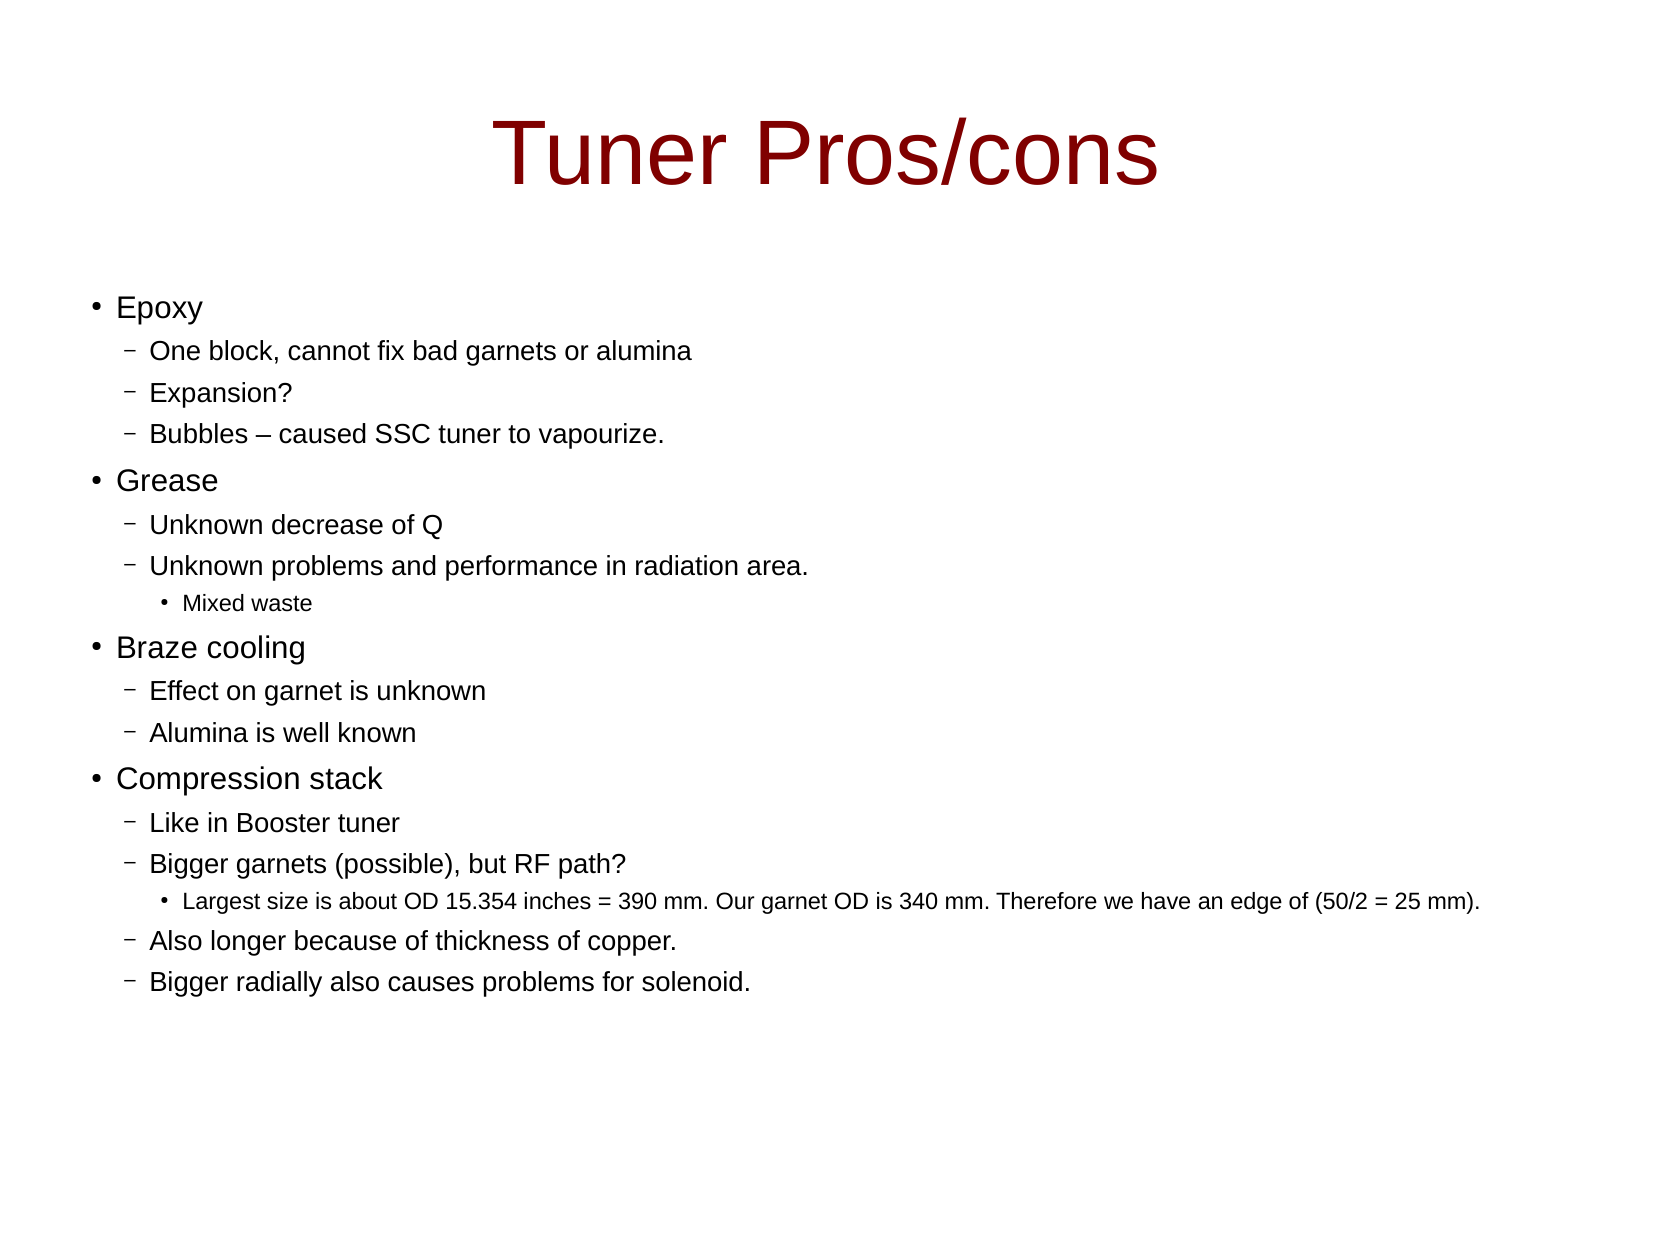

# Tuner Pros/cons
Epoxy
One block, cannot fix bad garnets or alumina
Expansion?
Bubbles – caused SSC tuner to vapourize.
Grease
Unknown decrease of Q
Unknown problems and performance in radiation area.
Mixed waste
Braze cooling
Effect on garnet is unknown
Alumina is well known
Compression stack
Like in Booster tuner
Bigger garnets (possible), but RF path?
Largest size is about OD 15.354 inches = 390 mm. Our garnet OD is 340 mm. Therefore we have an edge of (50/2 = 25 mm).
Also longer because of thickness of copper.
Bigger radially also causes problems for solenoid.